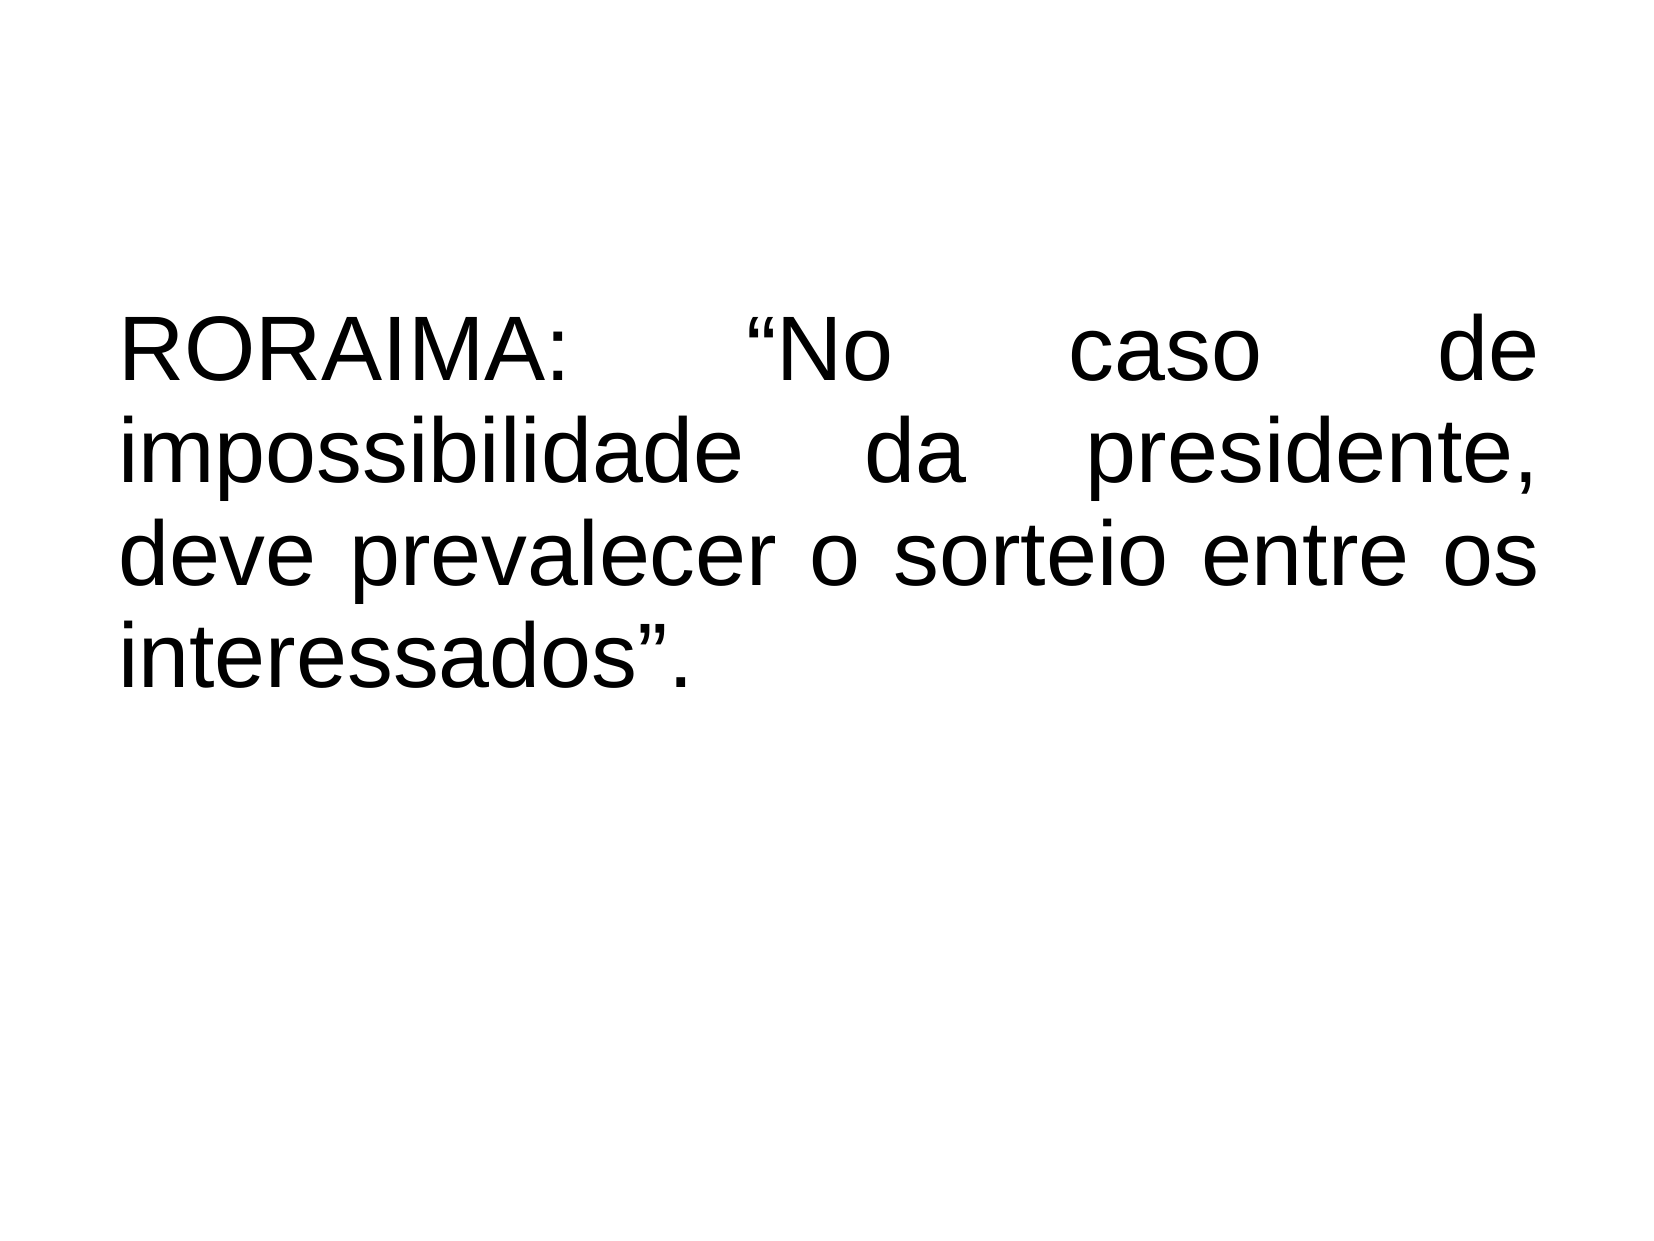

# RORAIMA: “No caso de impossibilidade da presidente, deve prevalecer o sorteio entre os interessados”.